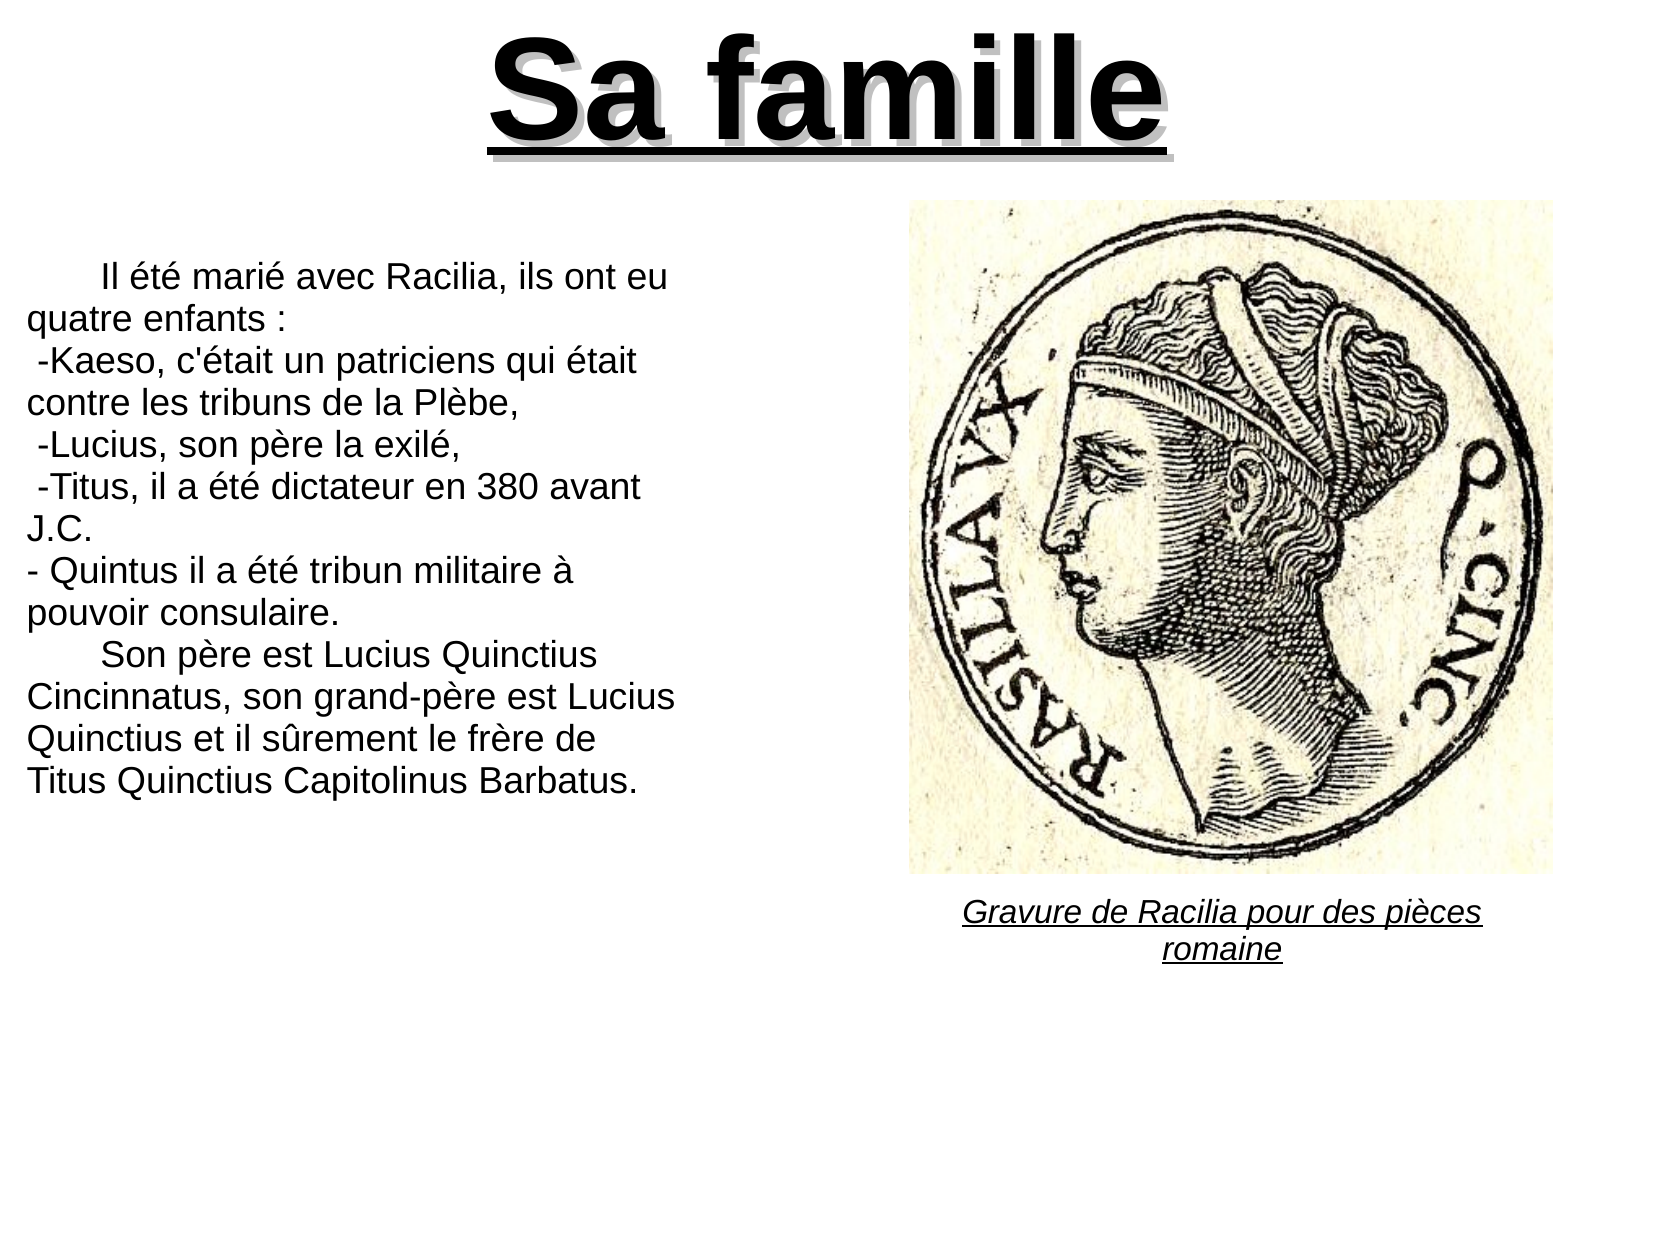

Sa famille
	Il été marié avec Racilia, ils ont eu quatre enfants :
 -Kaeso, c'était un patriciens qui était contre les tribuns de la Plèbe,
 -Lucius, son père la exilé,
 -Titus, il a été dictateur en 380 avant J.C.
- Quintus il a été tribun militaire à pouvoir consulaire.
	Son père est Lucius Quinctius Cincinnatus, son grand-père est Lucius Quinctius et il sûrement le frère de Titus Quinctius Capitolinus Barbatus.
Gravure de Racilia pour des pièces romaine